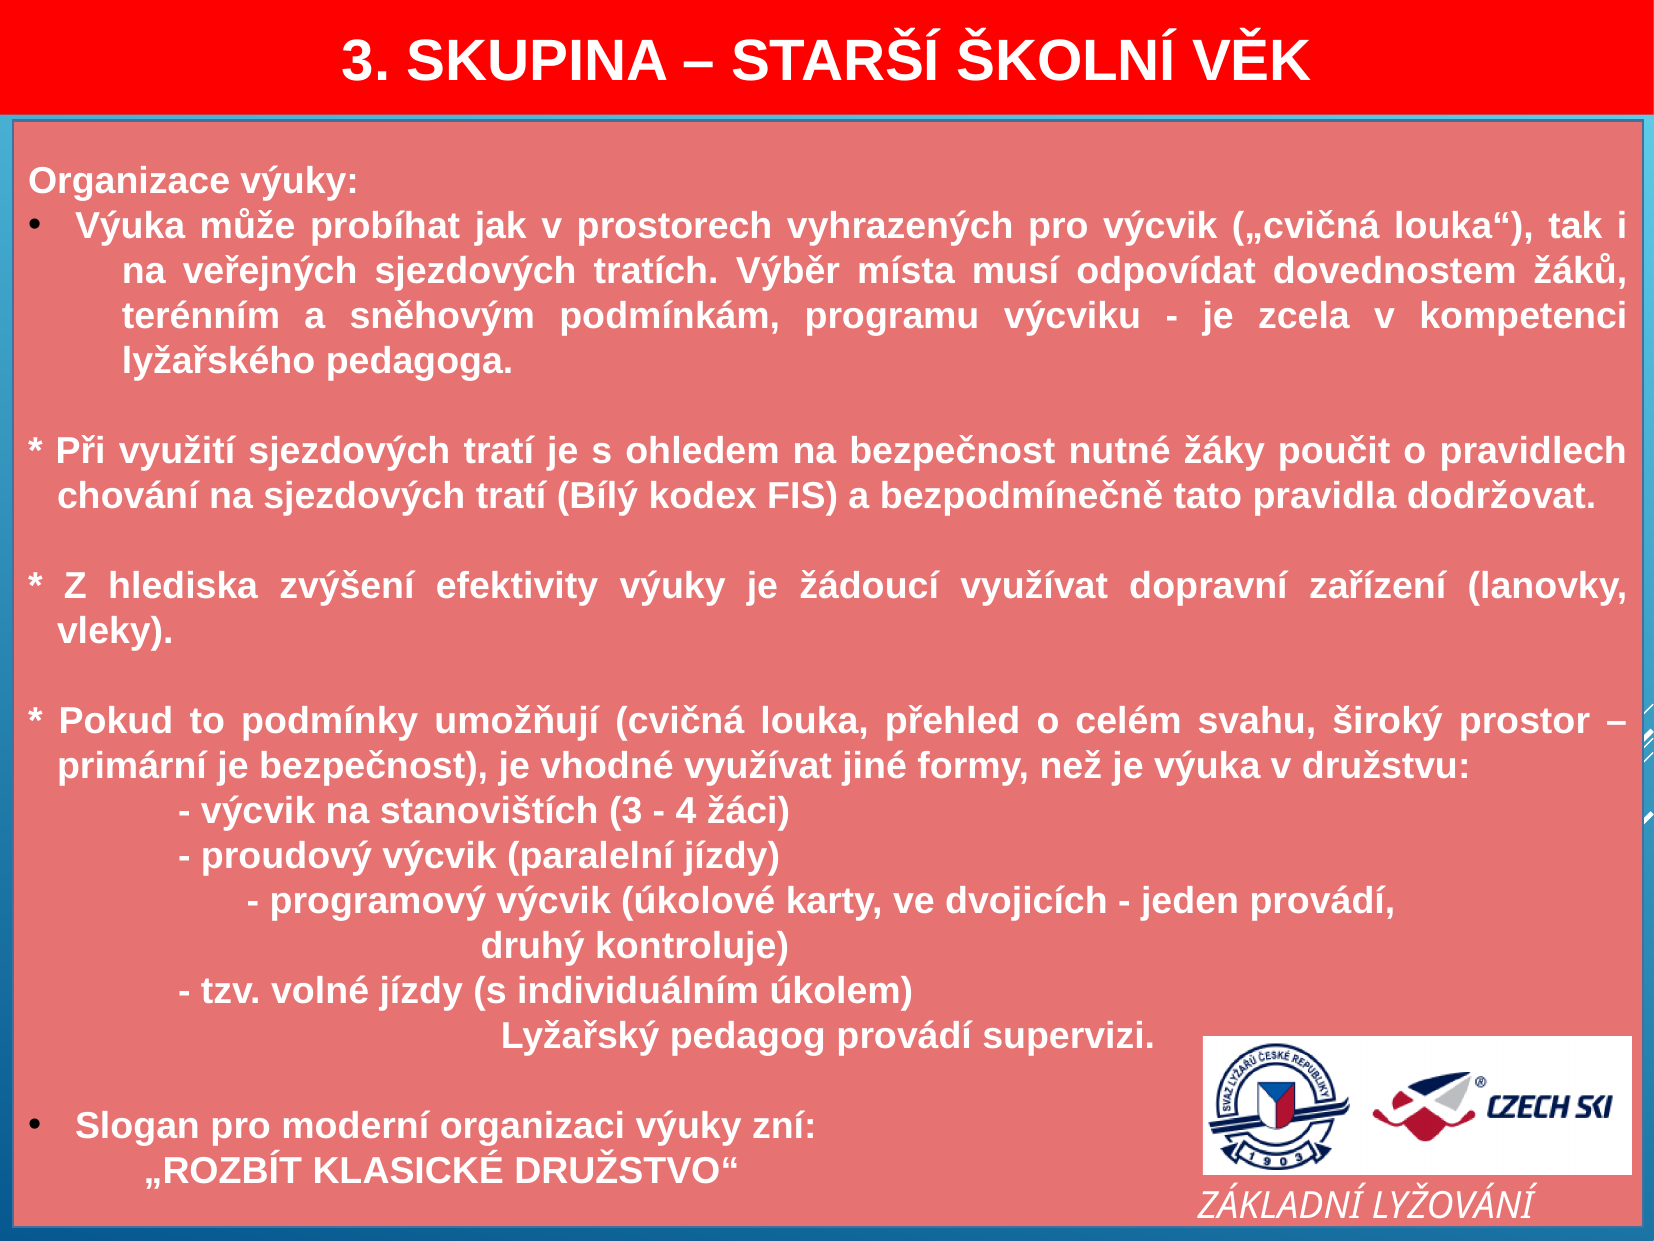

# 3. skupina – starší školní věk
Organizace výuky:
Výuka může probíhat jak v prostorech vyhrazených pro výcvik („cvičná louka“), tak i na veřejných sjezdových tratích. Výběr místa musí odpovídat dovednostem žáků, terénním a sněhovým podmínkám, programu výcviku - je zcela v kompetenci lyžařského pedagoga.
* Při využití sjezdových tratí je s ohledem na bezpečnost nutné žáky poučit o pravidlech chování na sjezdových tratí (Bílý kodex FIS) a bezpodmínečně tato pravidla dodržovat.
* Z hlediska zvýšení efektivity výuky je žádoucí využívat dopravní zařízení (lanovky, vleky).
* Pokud to podmínky umožňují (cvičná louka, přehled o celém svahu, široký prostor – primární je bezpečnost), je vhodné využívat jiné formy, než je výuka v družstvu:
		- výcvik na stanovištích (3 - 4 žáci)
		- proudový výcvik (paralelní jízdy)
		- programový výcvik (úkolové karty, ve dvojicích - jeden provádí,
				 druhý kontroluje)
		- tzv. volné jízdy (s individuálním úkolem)
Lyžařský pedagog provádí supervizi.
Slogan pro moderní organizaci výuky zní:
 „ROZBÍT KLASICKÉ DRUŽSTVO“
ZÁKLADNÍ LYŽOVÁNÍ